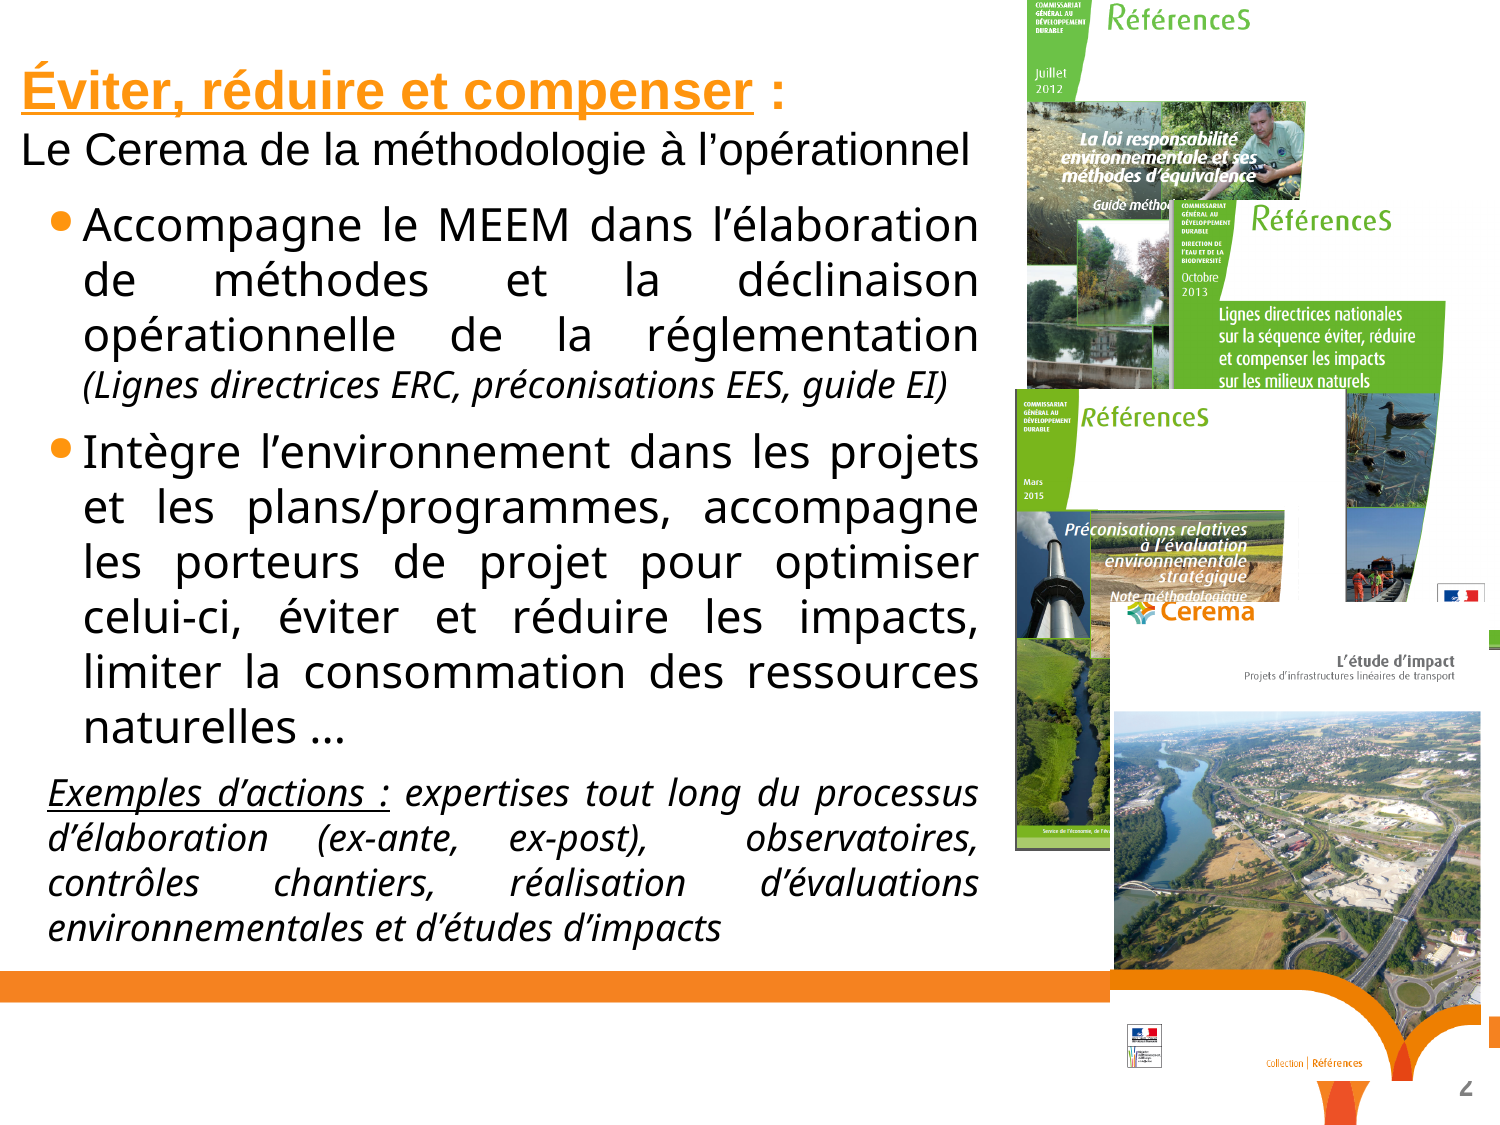

# Éviter, réduire et compenser :
Le Cerema de la méthodologie à l’opérationnel
Accompagne le MEEM dans l’élaboration de méthodes et la déclinaison opérationnelle de la réglementation (Lignes directrices ERC, préconisations EES, guide EI)
Intègre l’environnement dans les projets et les plans/programmes, accompagne les porteurs de projet pour optimiser celui-ci, éviter et réduire les impacts, limiter la consommation des ressources naturelles ...
Exemples d’actions : expertises tout long du processus d’élaboration (ex-ante, ex-post), observatoires, contrôles chantiers, réalisation d’évaluations environnementales et d’études d’impacts